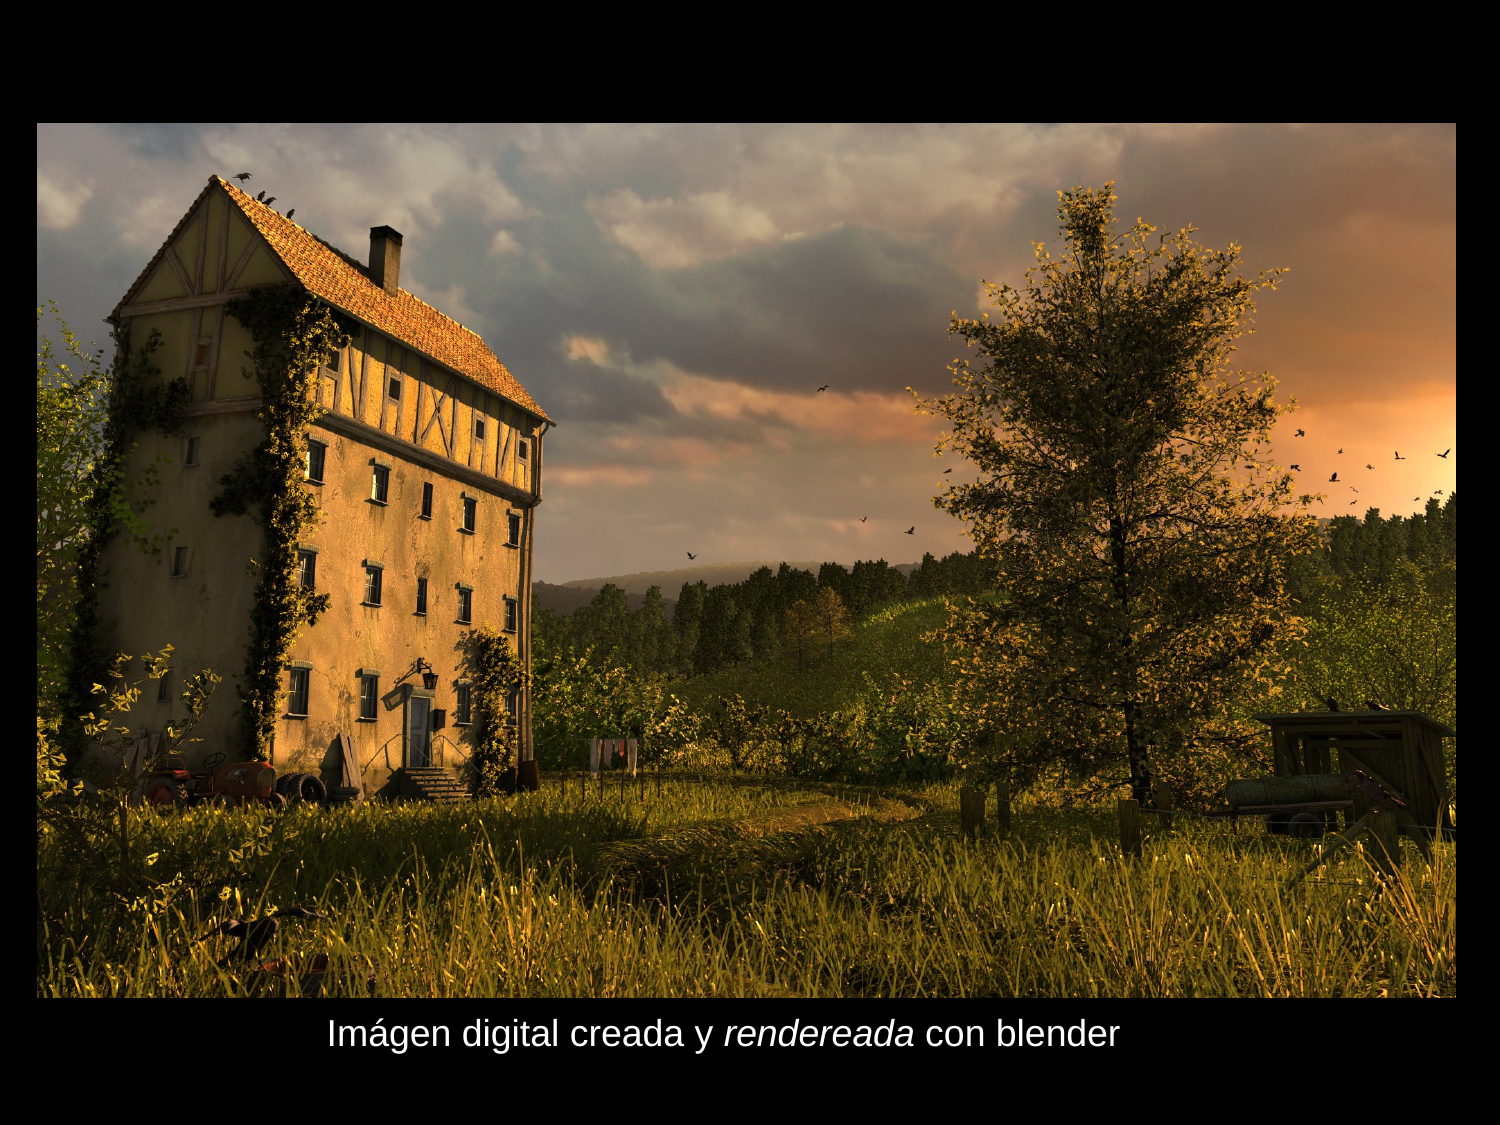

Imágen digital creada y rendereada con blender